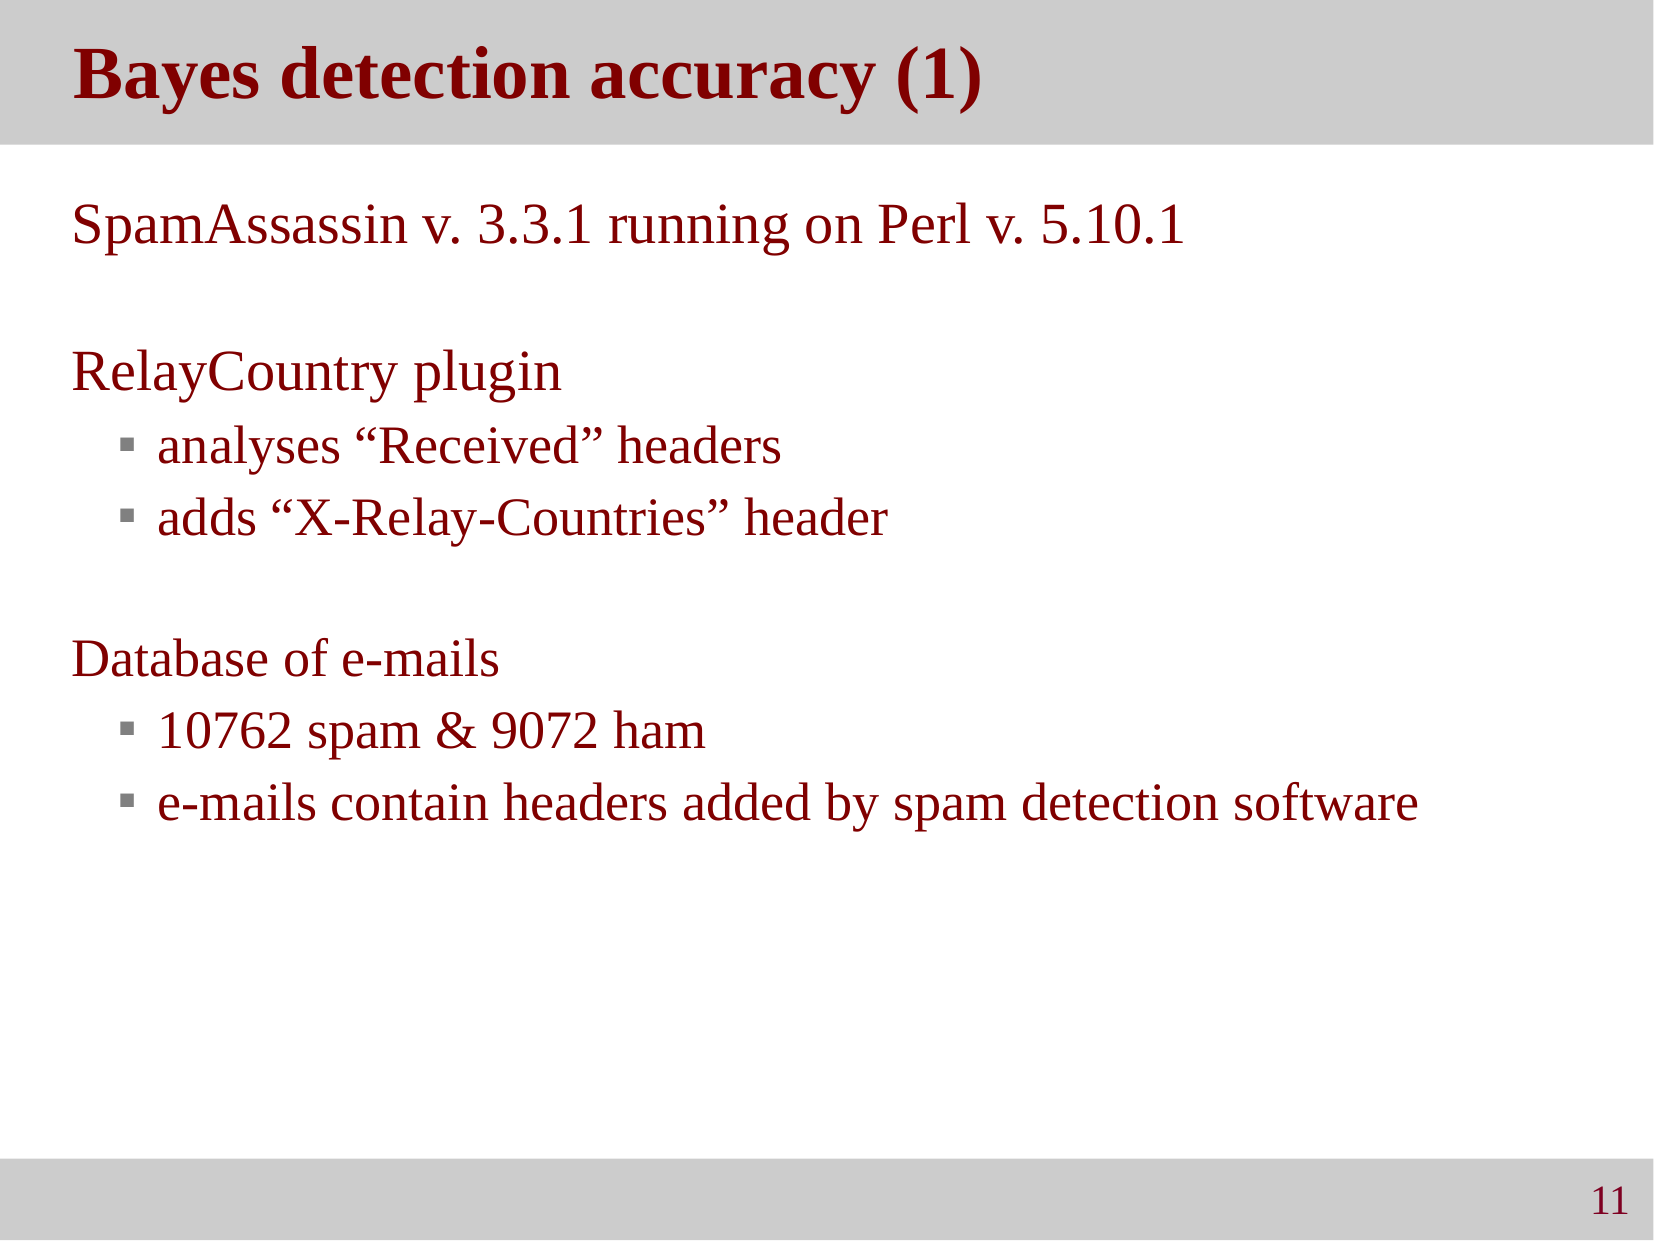

# Bayes detection accuracy (1)
SpamAssassin v. 3.3.1 running on Perl v. 5.10.1
RelayCountry plugin
analyses “Received” headers
adds “X-Relay-Countries” header
Database of e-mails
10762 spam & 9072 ham
e-mails contain headers added by spam detection software